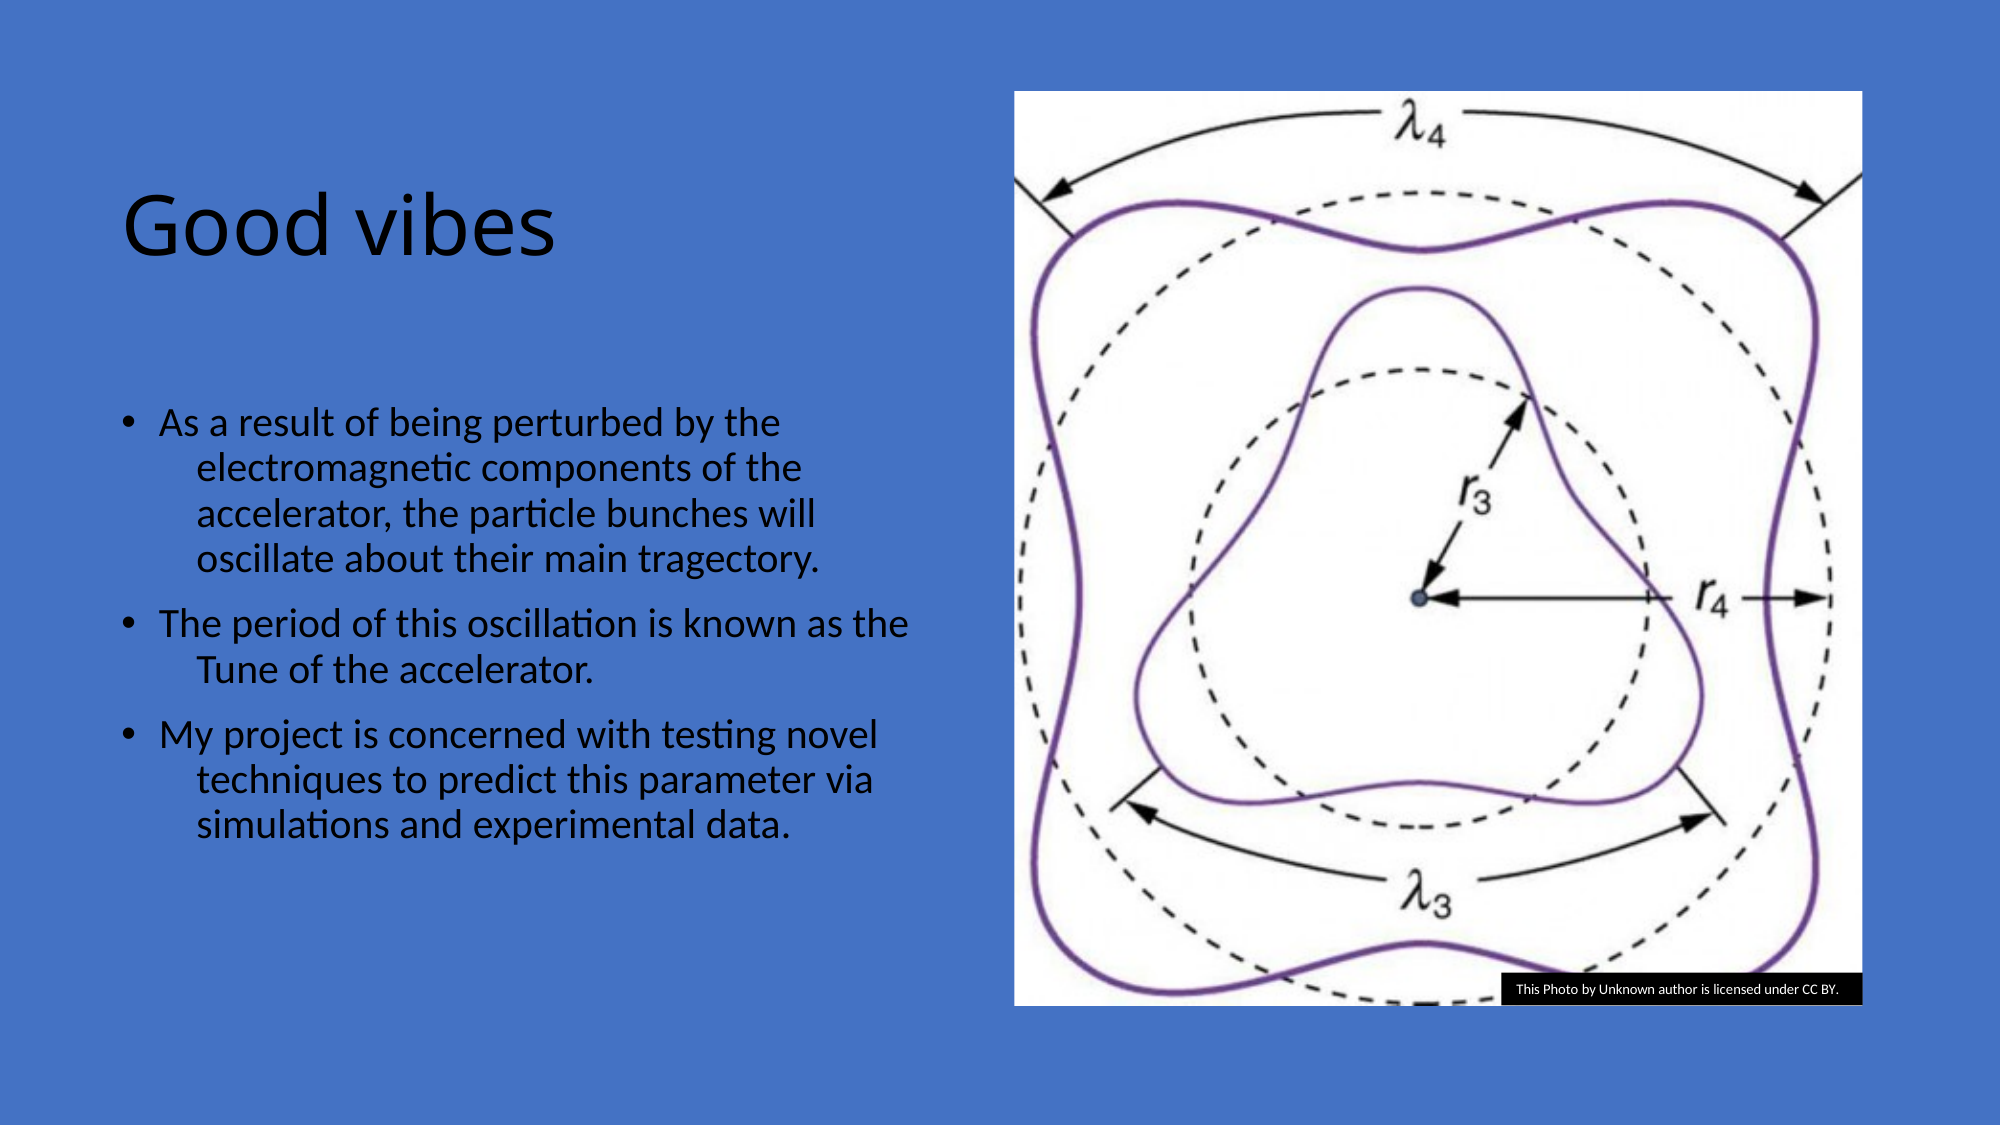

# Good vibes
As a result of being perturbed by the electromagnetic components of the accelerator, the particle bunches will oscillate about their main tragectory.
The period of this oscillation is known as the Tune of the accelerator.
My project is concerned with testing novel techniques to predict this parameter via simulations and experimental data.
This Photo by Unknown author is licensed under CC BY.